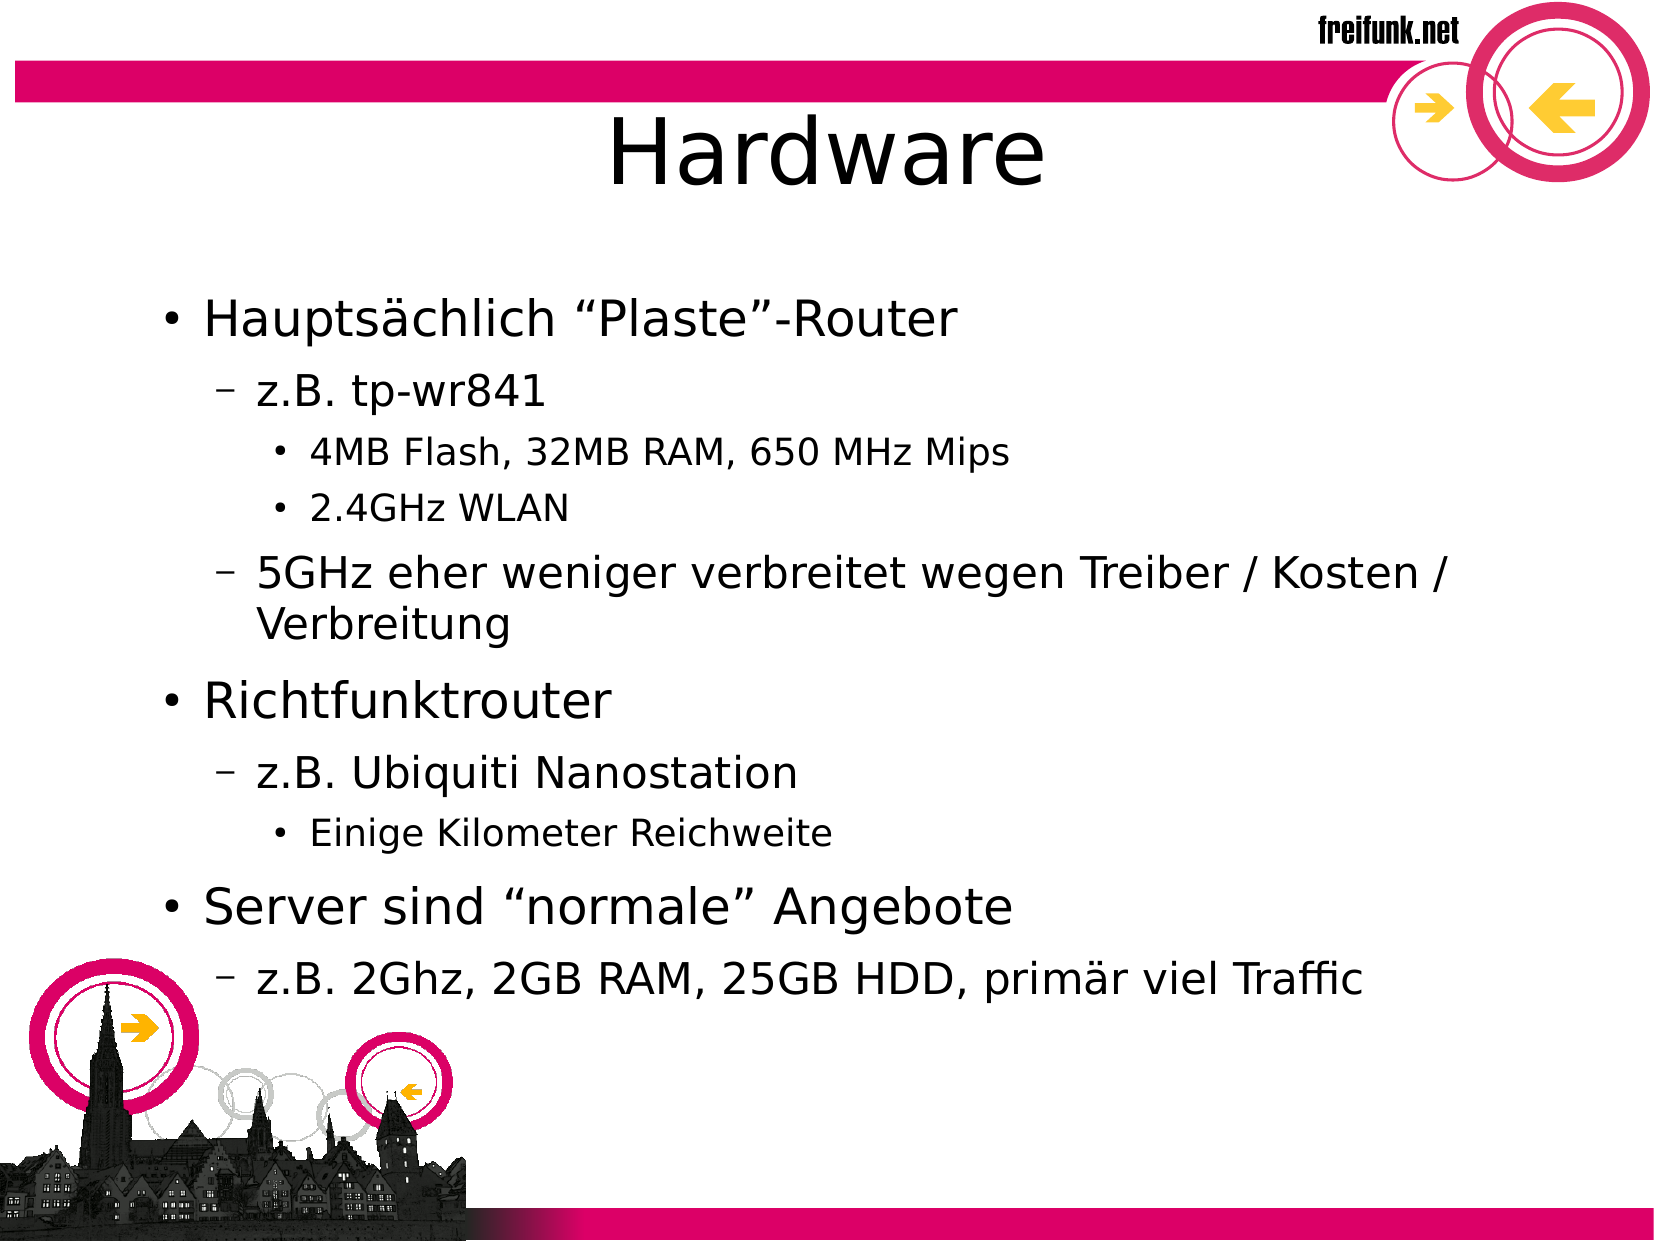

# Hardware
Hauptsächlich “Plaste”-Router
z.B. tp-wr841
4MB Flash, 32MB RAM, 650 MHz Mips
2.4GHz WLAN
5GHz eher weniger verbreitet wegen Treiber / Kosten / Verbreitung
Richtfunktrouter
z.B. Ubiquiti Nanostation
Einige Kilometer Reichweite
Server sind “normale” Angebote
z.B. 2Ghz, 2GB RAM, 25GB HDD, primär viel Traffic